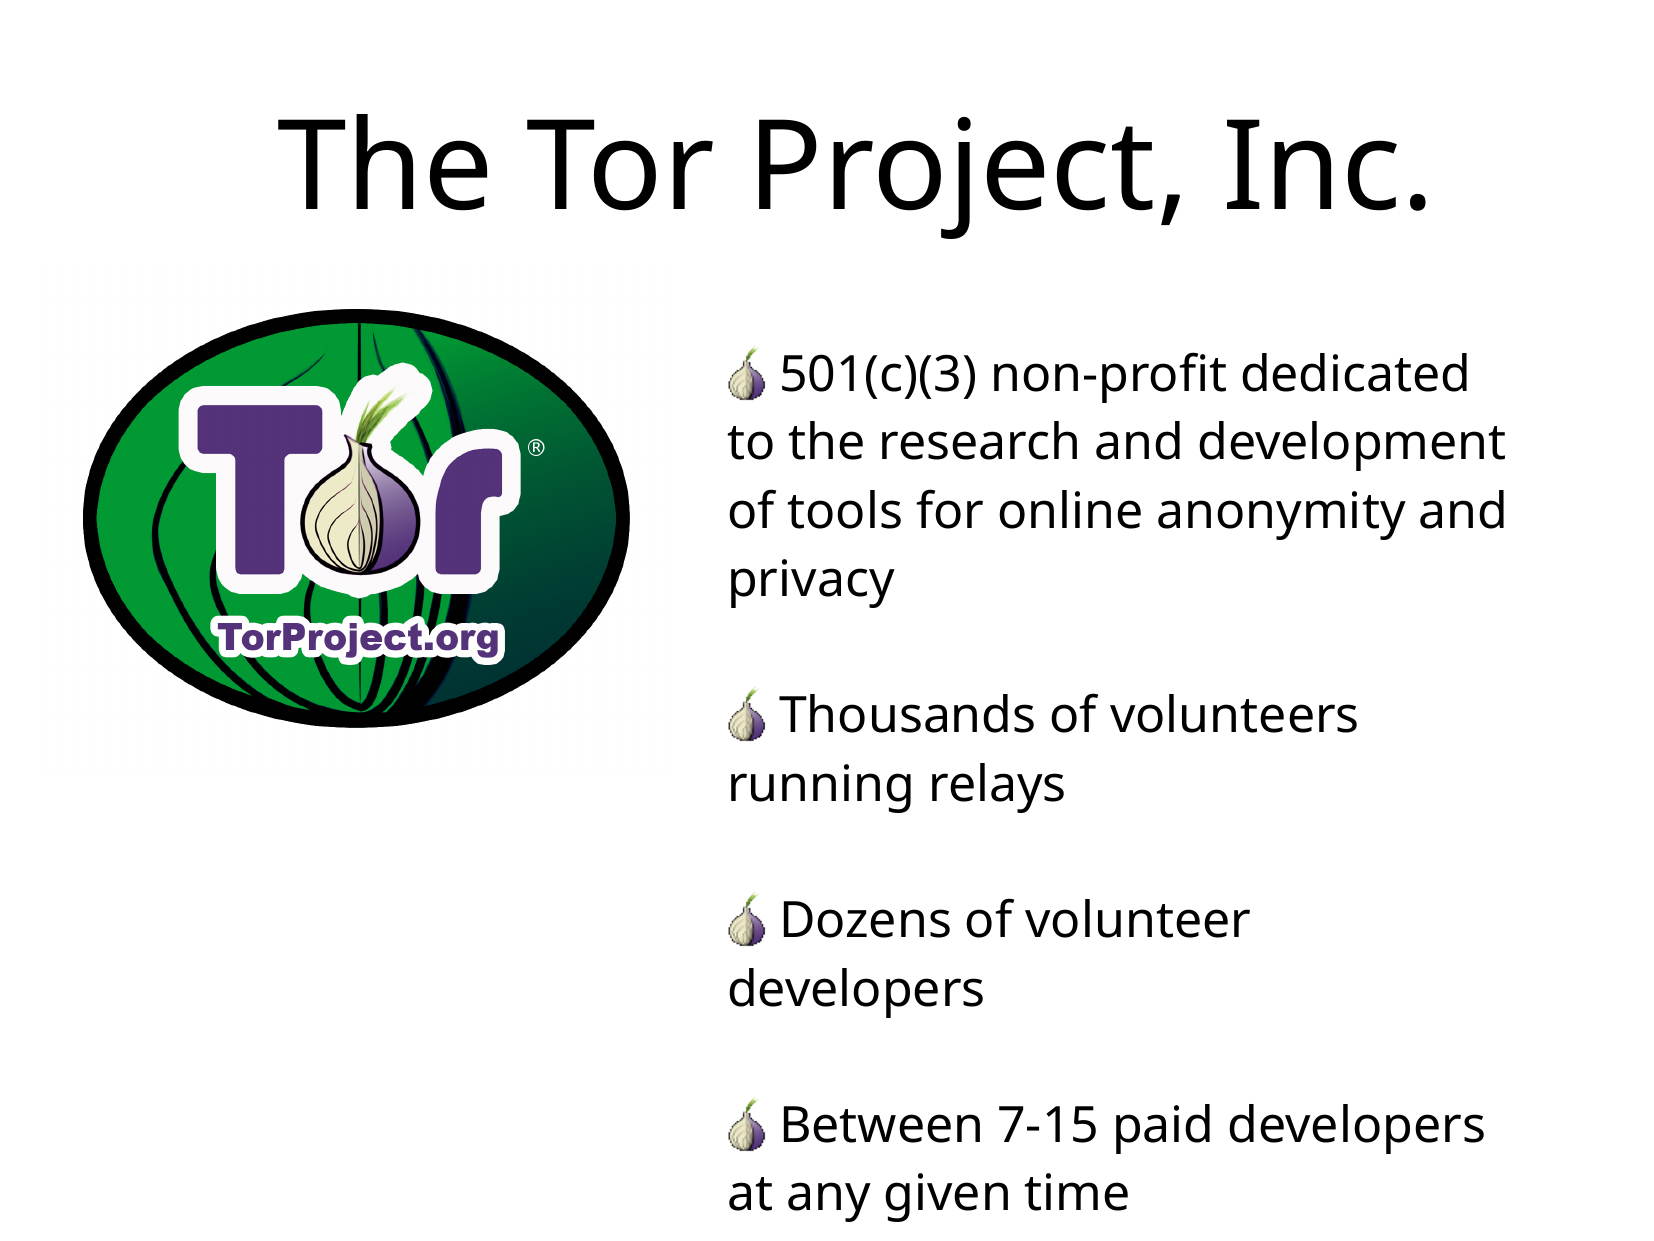

The Tor Project, Inc.
 501(c)(3) non-profit dedicated to the research and development of tools for online anonymity and privacy
 Thousands of volunteers running relays
 Dozens of volunteer developers
 Between 7-15 paid developers at any given time